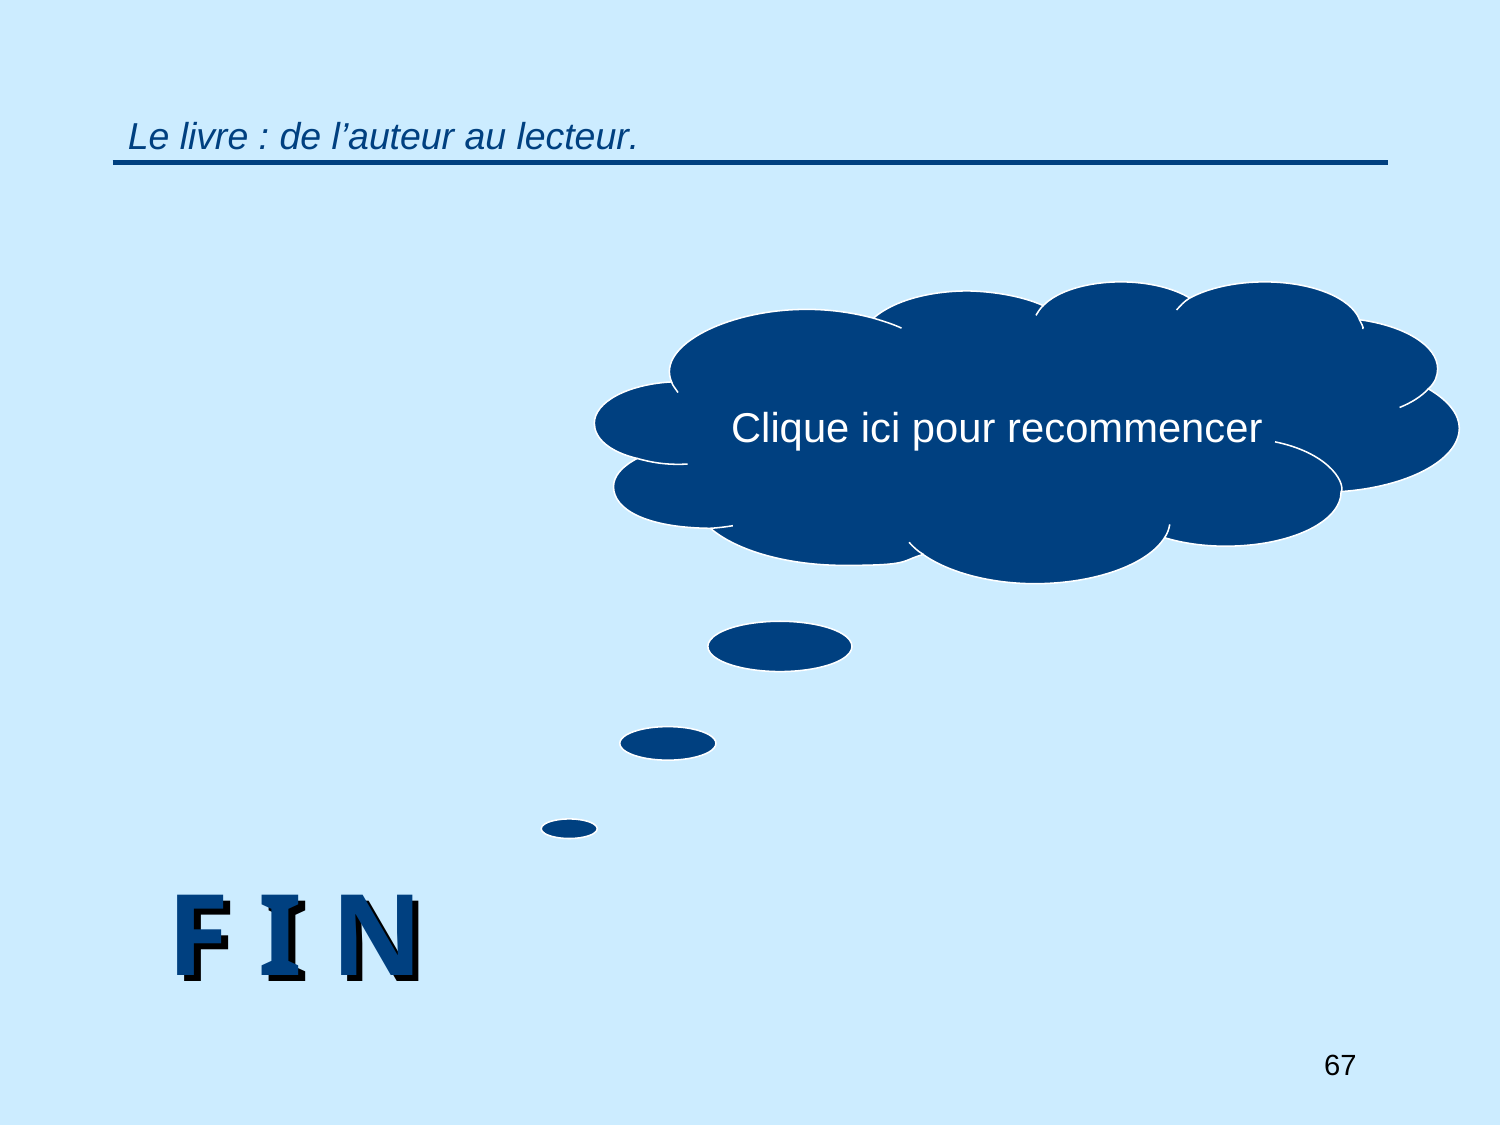

Clique ici pour recommencer
# F I N
67